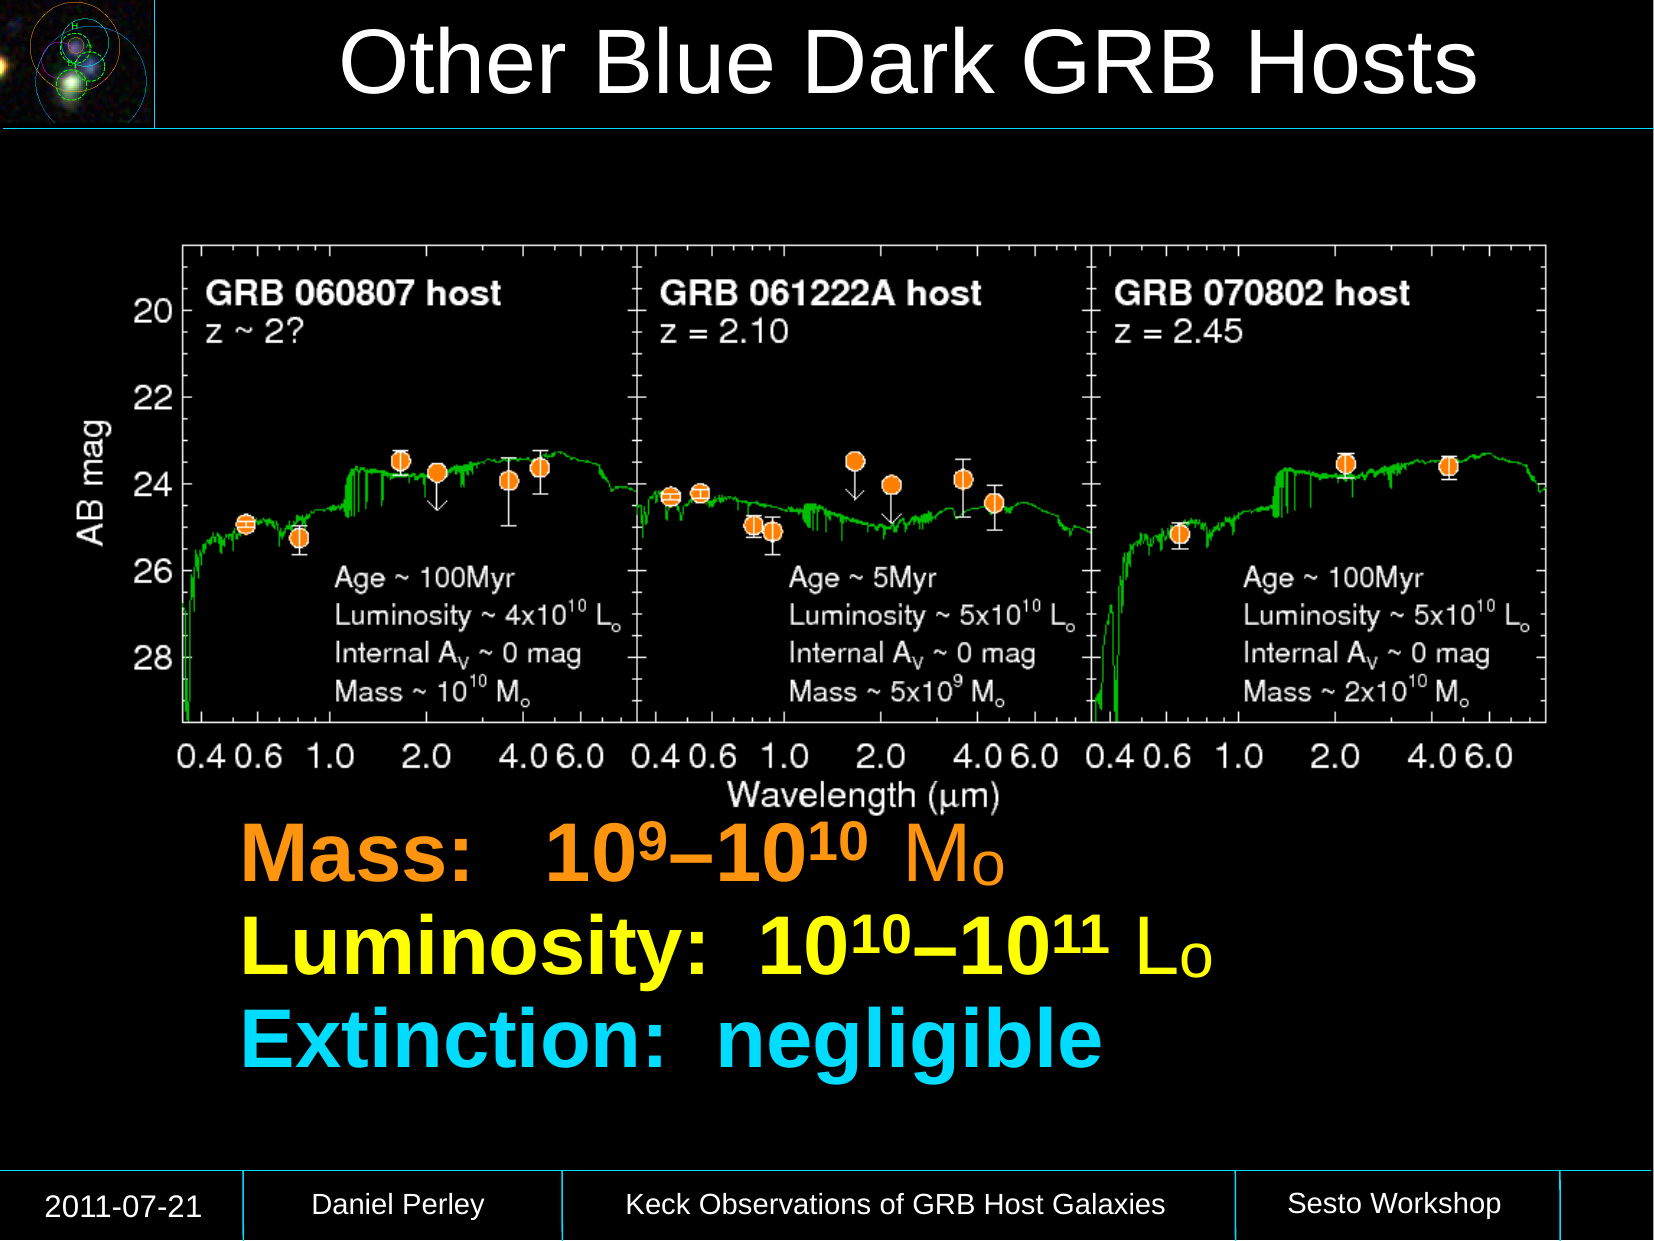

# Other Blue Dark GRB Hosts
Mass: 109–1010 Mo
Luminosity: 1010–1011 Lo
Extinction: negligible